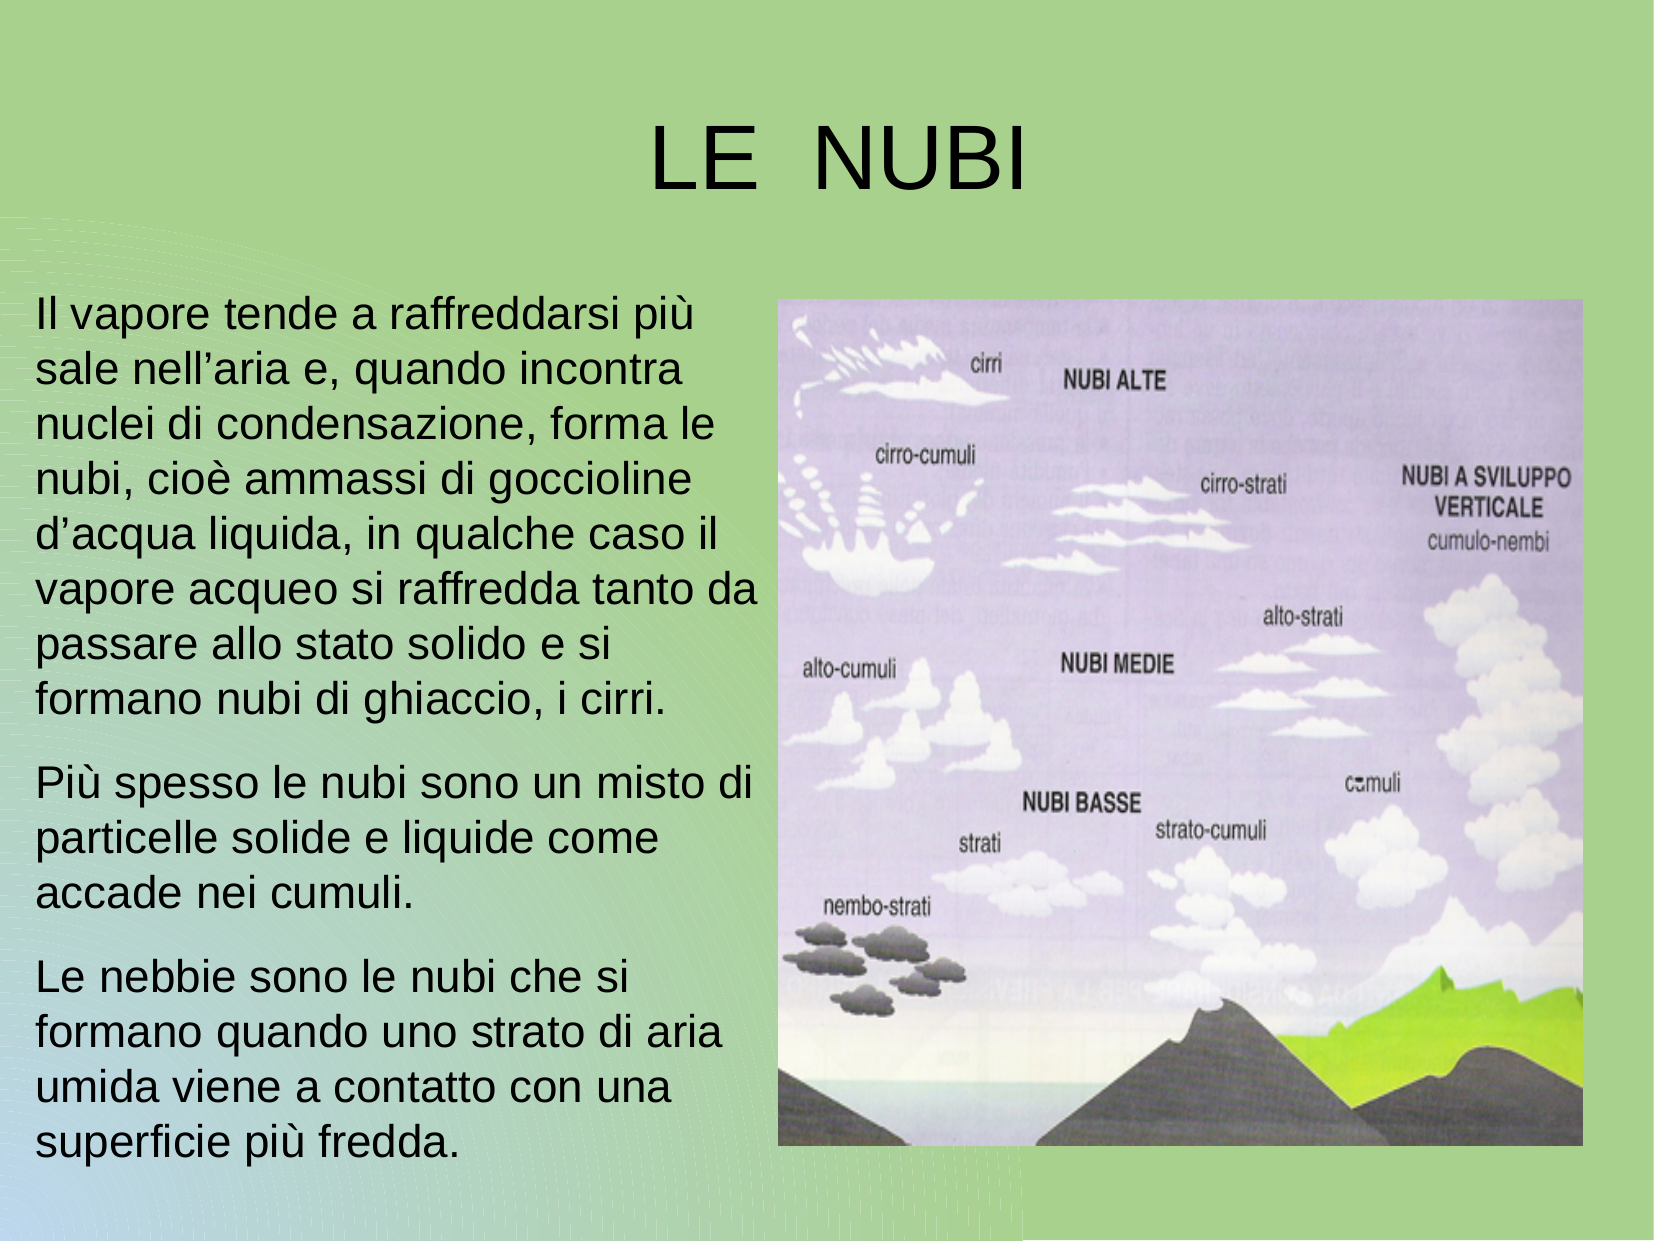

# LE NUBI
Il vapore tende a raffreddarsi più sale nell’aria e, quando incontra nuclei di condensazione, forma le nubi, cioè ammassi di goccioline d’acqua liquida, in qualche caso il vapore acqueo si raffredda tanto da passare allo stato solido e si formano nubi di ghiaccio, i cirri.
Più spesso le nubi sono un misto di particelle solide e liquide come accade nei cumuli.
Le nebbie sono le nubi che si formano quando uno strato di aria umida viene a contatto con una superficie più fredda.